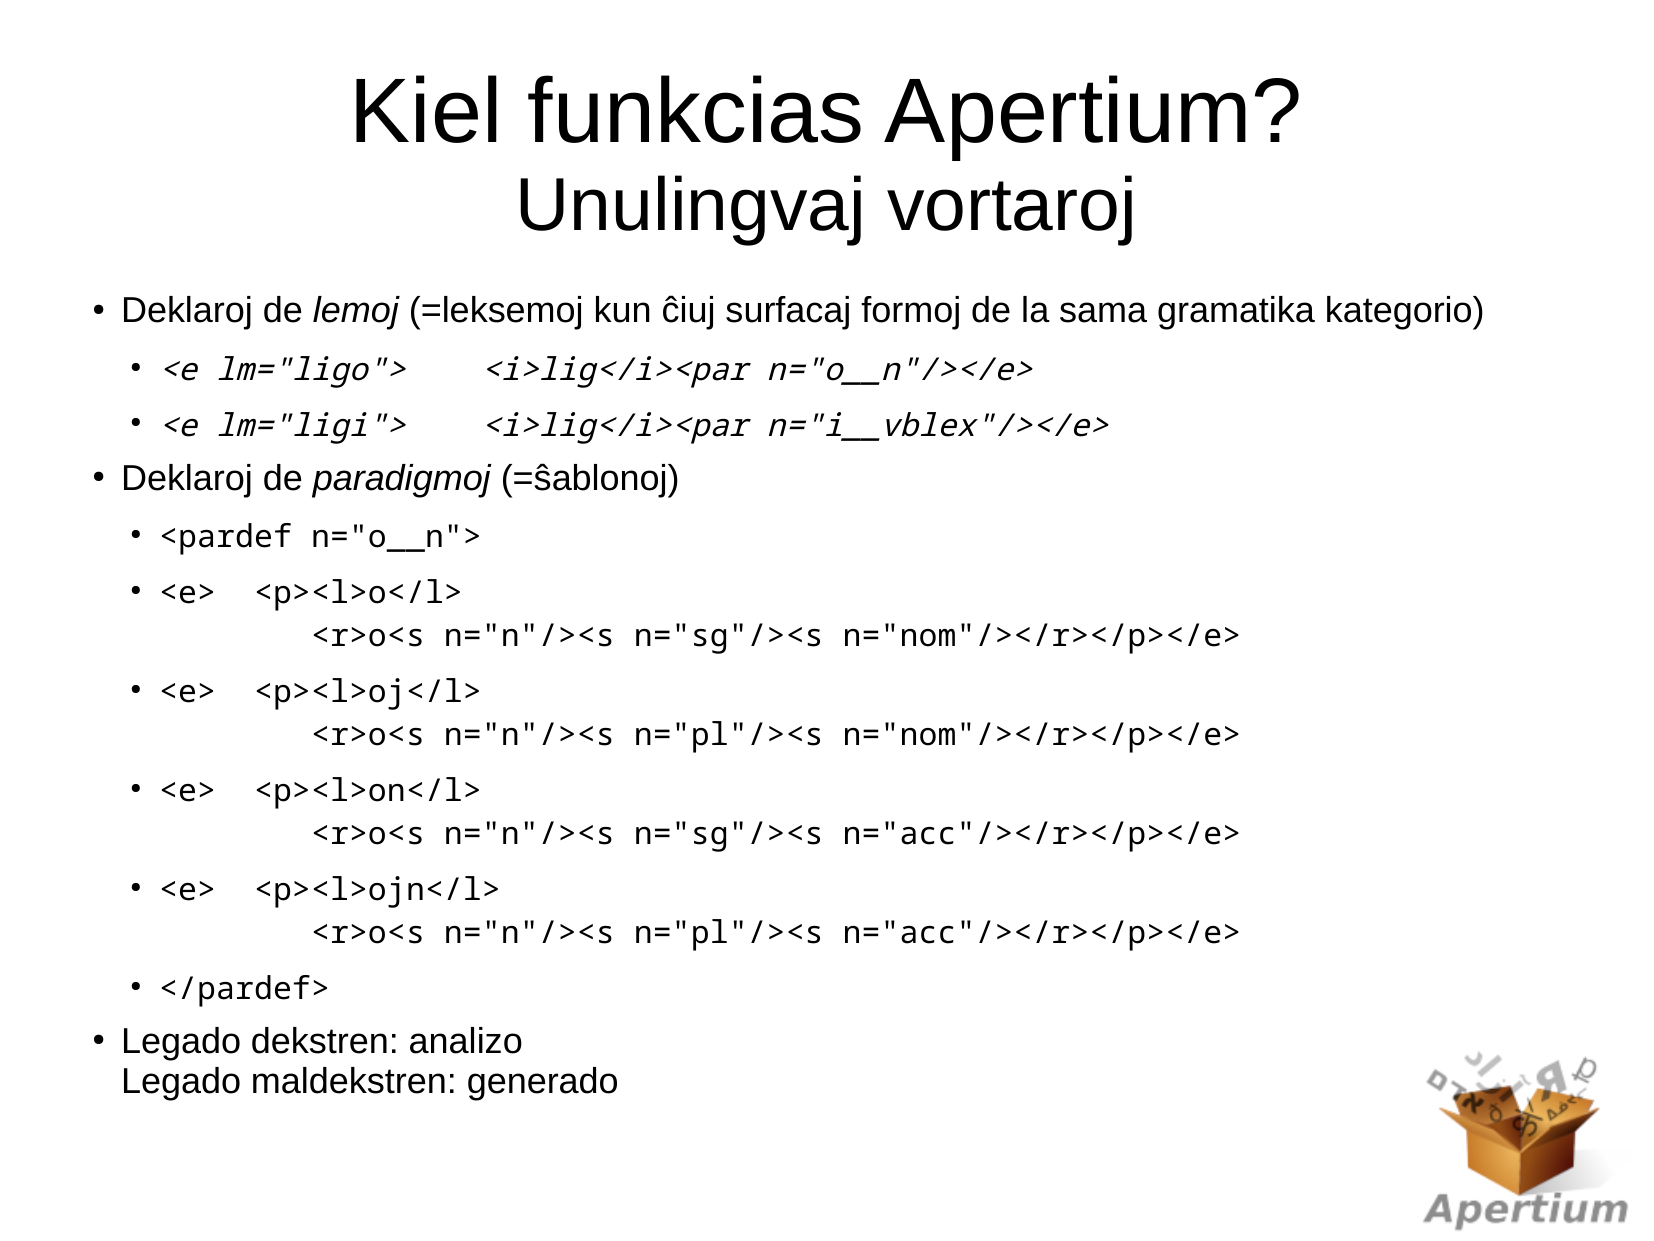

# Kiel funkcias Apertium? Unulingvaj vortaroj
Deklaroj de lemoj (=leksemoj kun ĉiuj surfacaj formoj de la sama gramatika kategorio)
<e lm="ligo"> <i>lig</i><par n="o__n"/></e>
<e lm="ligi"> <i>lig</i><par n="i__vblex"/></e>
Deklaroj de paradigmoj (=ŝablonoj)
<pardef n="o__n">
<e> <p><l>o</l>
 <r>o<s n="n"/><s n="sg"/><s n="nom"/></r></p></e>
<e> <p><l>oj</l>
 <r>o<s n="n"/><s n="pl"/><s n="nom"/></r></p></e>
<e> <p><l>on</l>
 <r>o<s n="n"/><s n="sg"/><s n="acc"/></r></p></e>
<e> <p><l>ojn</l>
 <r>o<s n="n"/><s n="pl"/><s n="acc"/></r></p></e>
</pardef>
Legado dekstren: analizo
Legado maldekstren: generado